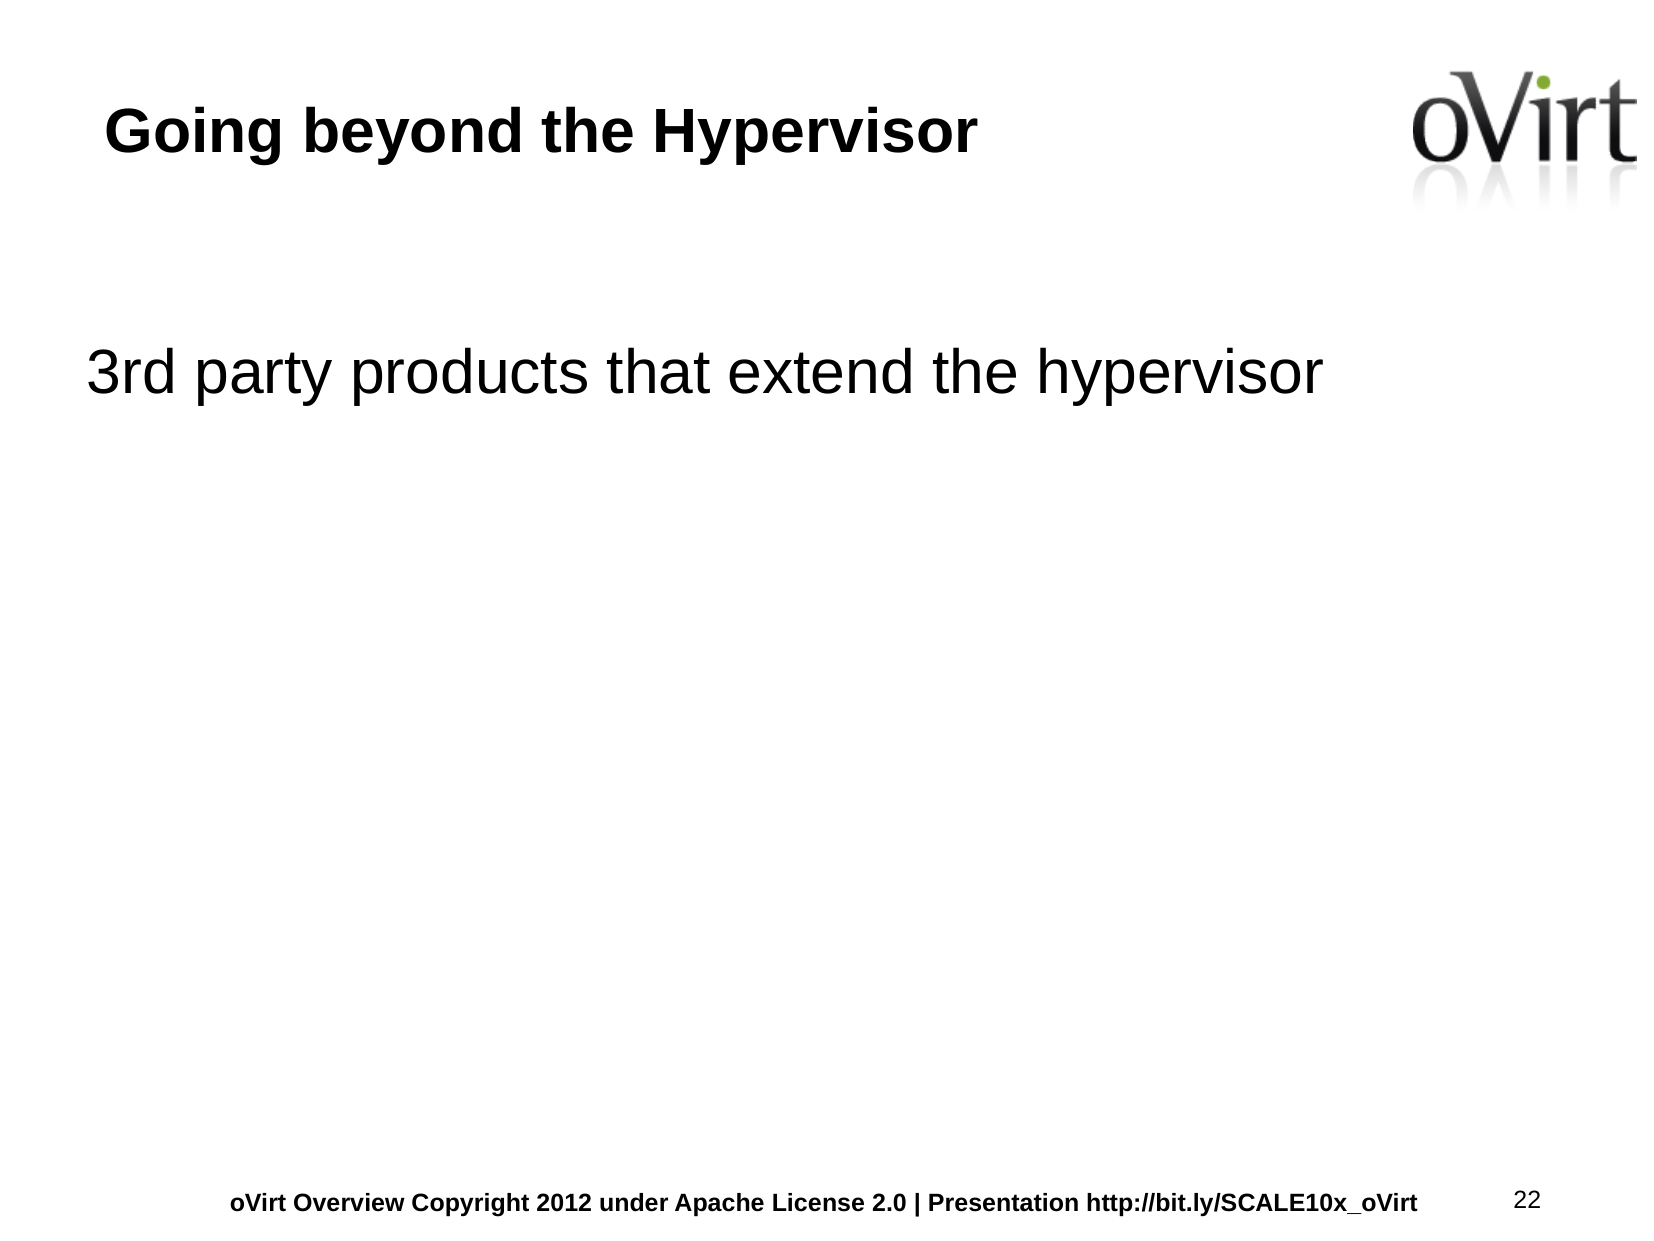

# Going beyond the Hypervisor
3rd party products that extend the hypervisor